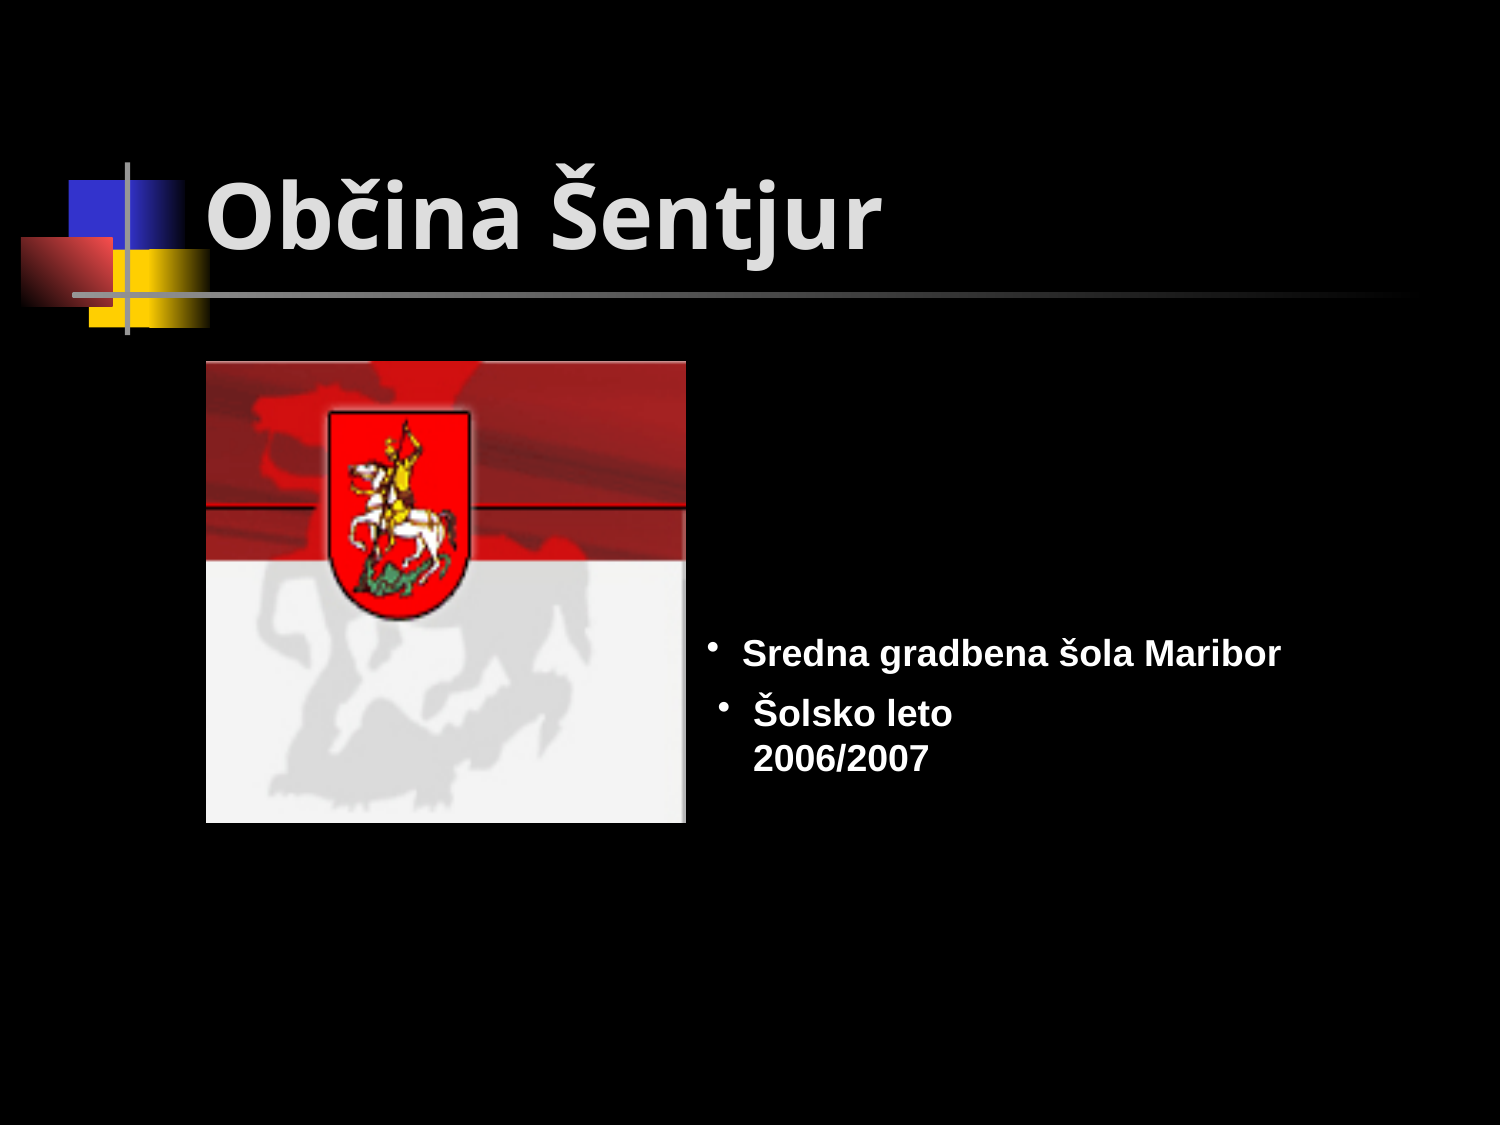

# Občina Šentjur
Sredna gradbena šola Maribor
Šolsko leto 2006/2007